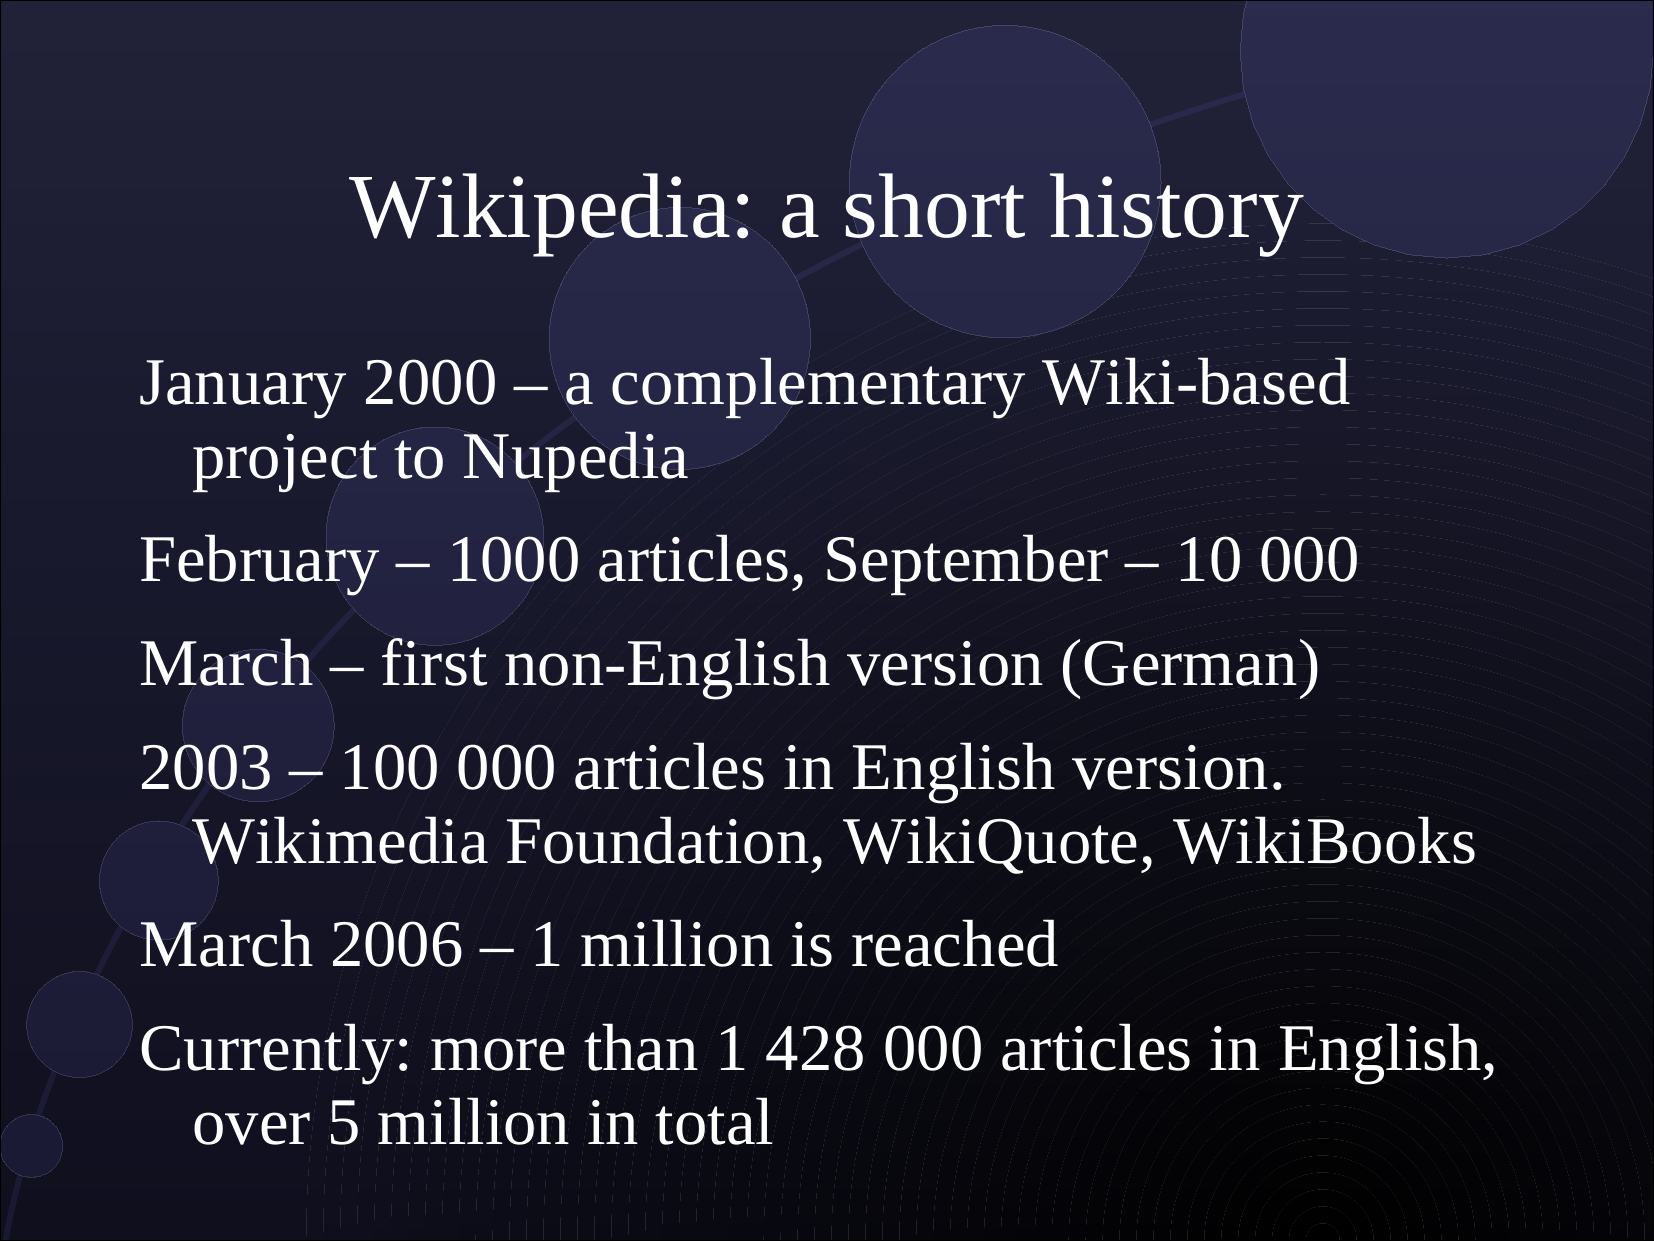

# Wikipedia: a short history
January 2000 – a complementary Wiki-based project to Nupedia
February – 1000 articles, September – 10 000
March – first non-English version (German)
2003 – 100 000 articles in English version. Wikimedia Foundation, WikiQuote, WikiBooks
March 2006 – 1 million is reached
Currently: more than 1 428 000 articles in English, over 5 million in total